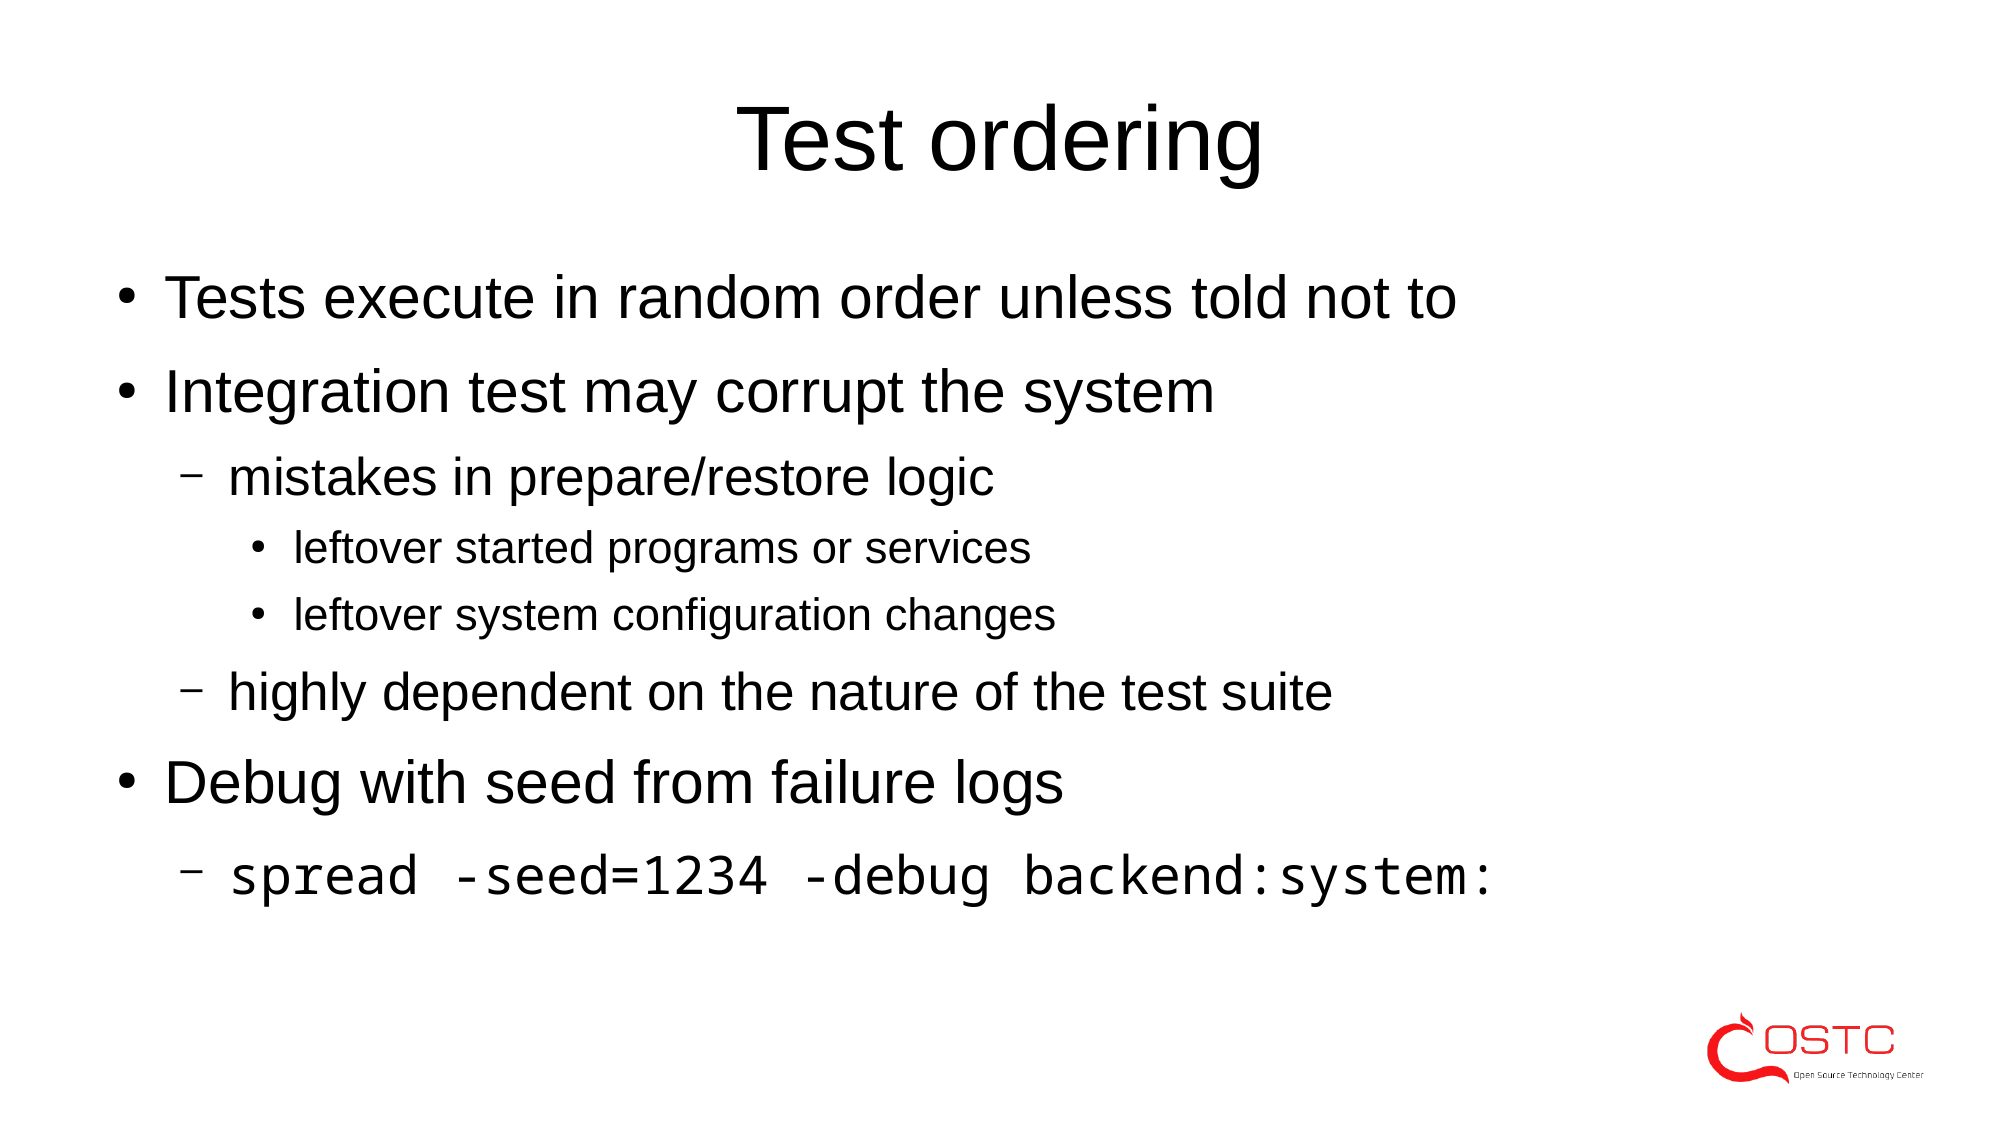

# Test ordering
Tests execute in random order unless told not to
Integration test may corrupt the system
mistakes in prepare/restore logic
leftover started programs or services
leftover system configuration changes
highly dependent on the nature of the test suite
Debug with seed from failure logs
spread -seed=1234 -debug backend:system: